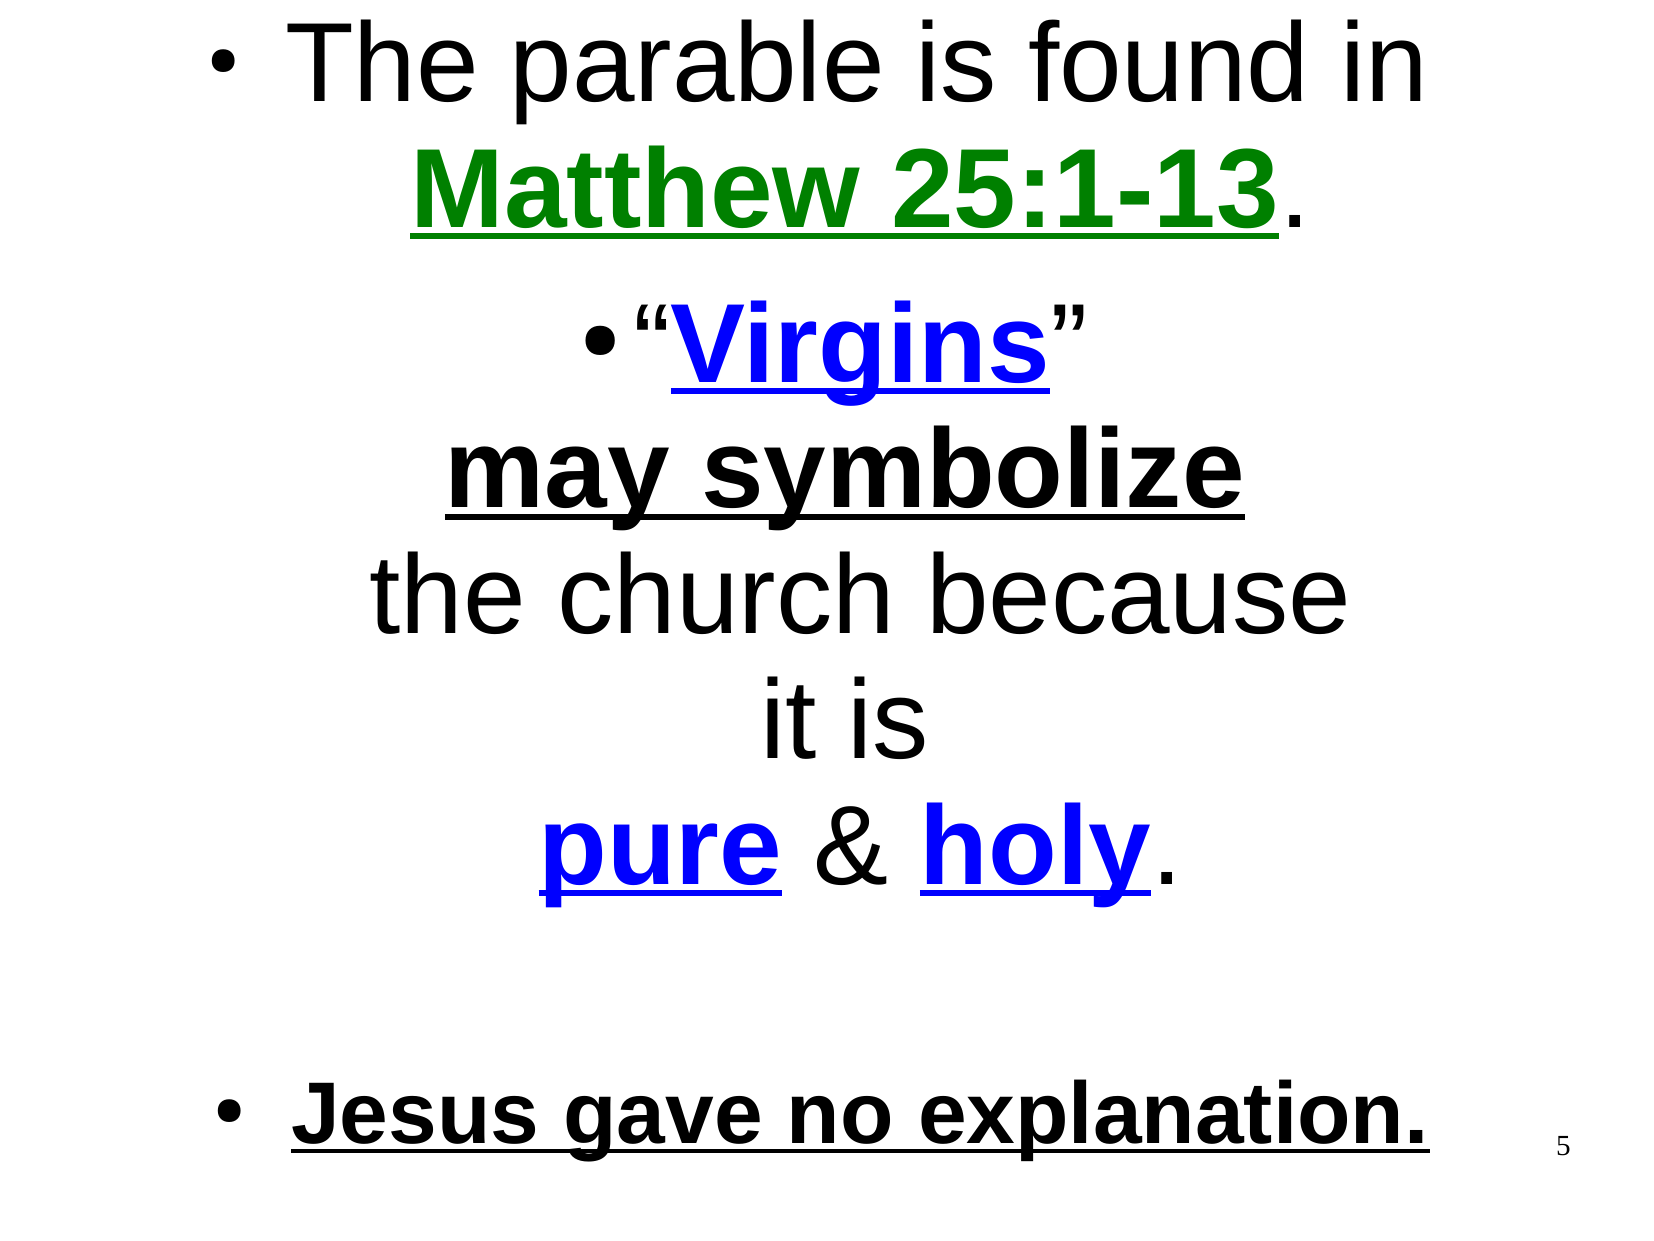

# The parable is found in  Matthew 25:1-13.
“Virgins”
may symbolize
the church because
it is
pure & holy.
 Jesus gave no explanation.
5